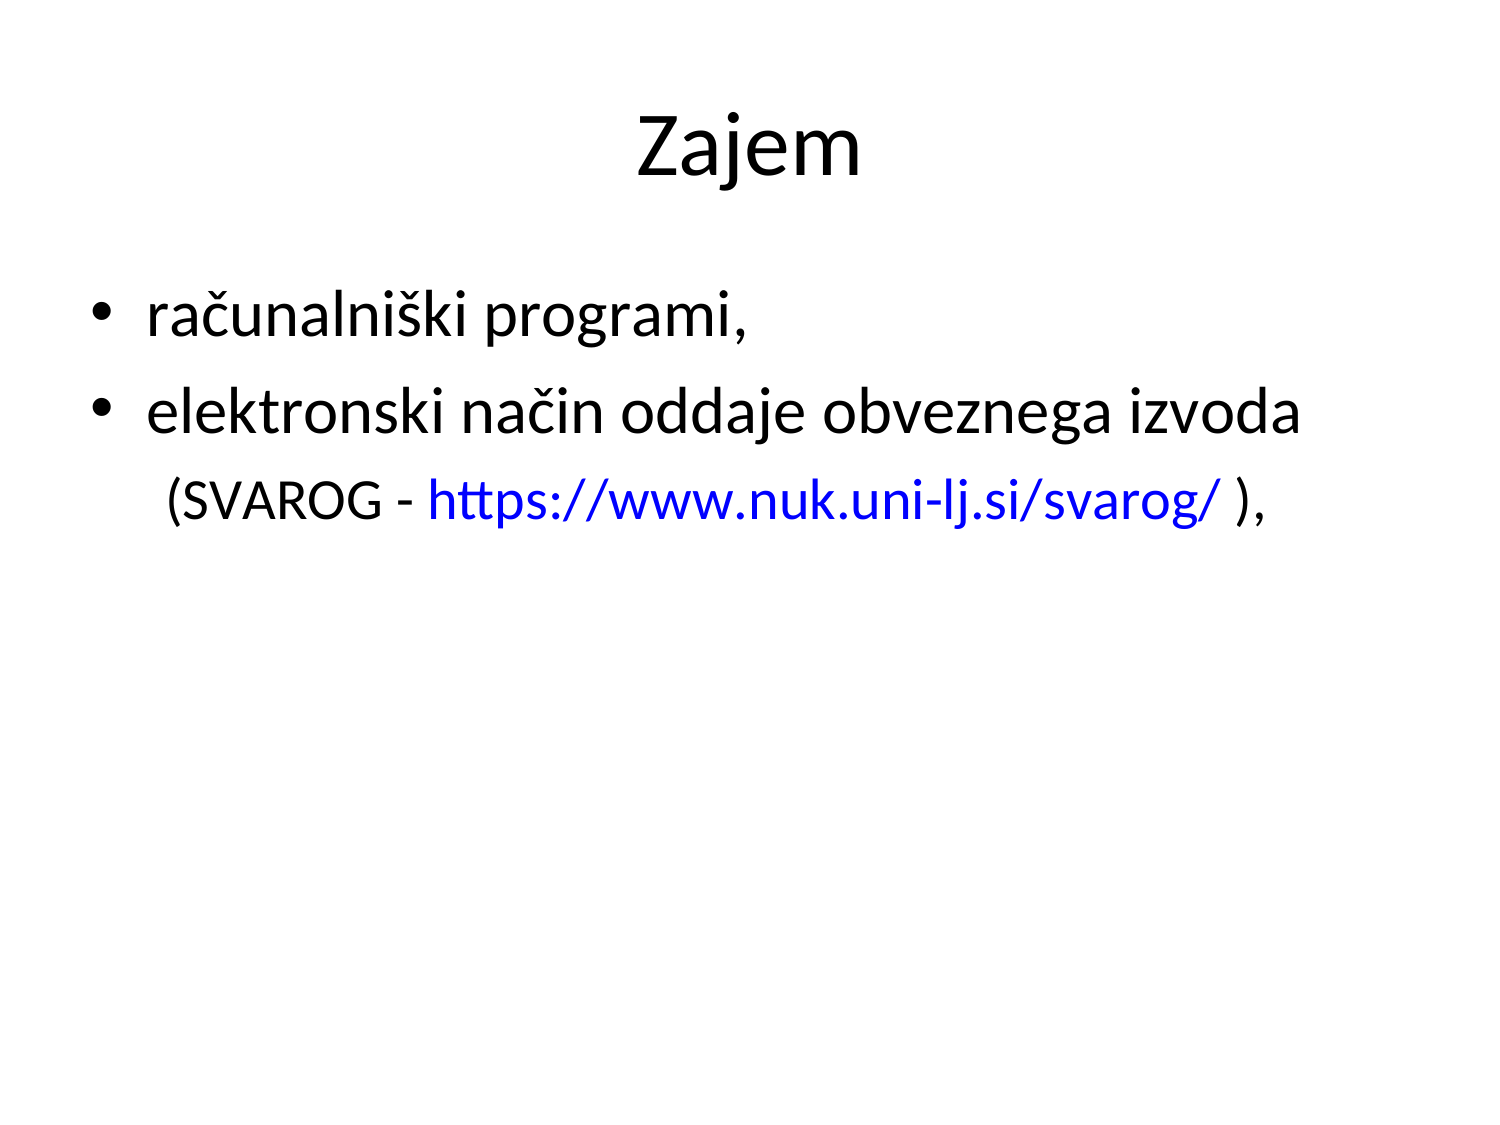

# Zajem
računalniški programi,
elektronski način oddaje obveznega izvoda
(SVAROG - https://www.nuk.uni-lj.si/svarog/ ),